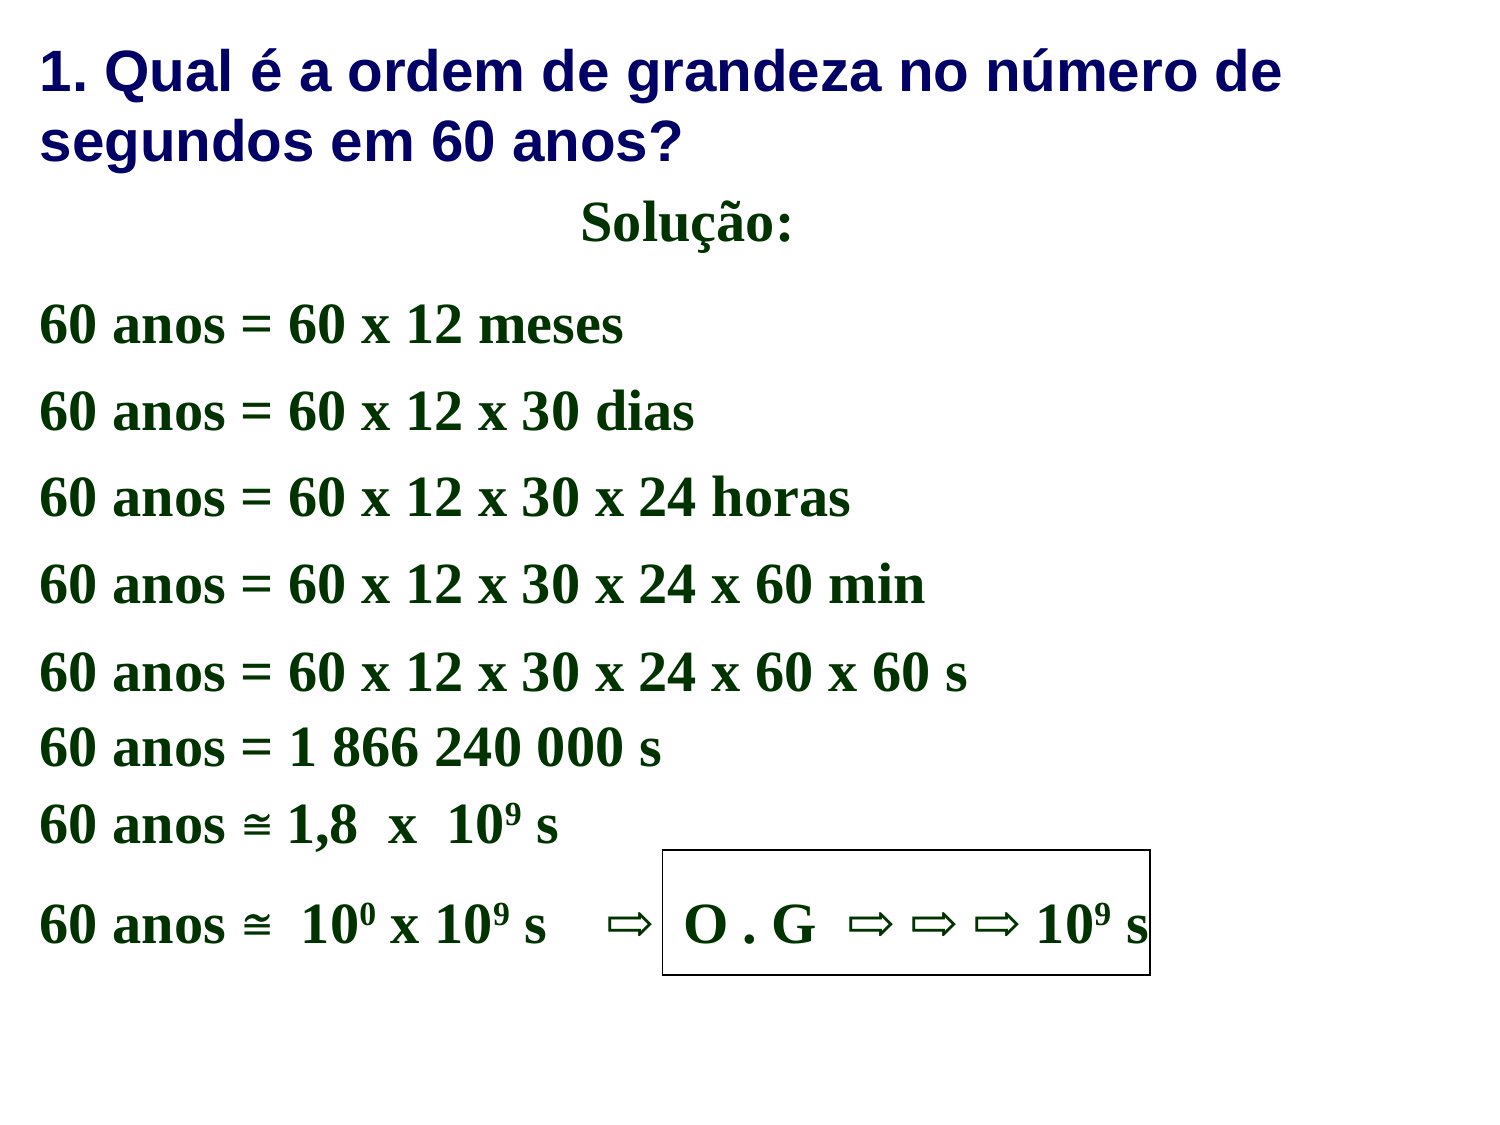

# 1. Qual é a ordem de grandeza no número de segundos em 60 anos?
Solução:
60 anos = 60 x 12 meses
60 anos = 60 x 12 x 30 dias
60 anos = 60 x 12 x 30 x 24 horas
60 anos = 60 x 12 x 30 x 24 x 60 min
60 anos = 60 x 12 x 30 x 24 x 60 x 60 s
60 anos = 1 866 240 000 s
60 anos ≅ 1,8 x 109 s
60 anos ≅ 100 x 109 s ⇨ O . G ⇨ ⇨ ⇨ 109 s